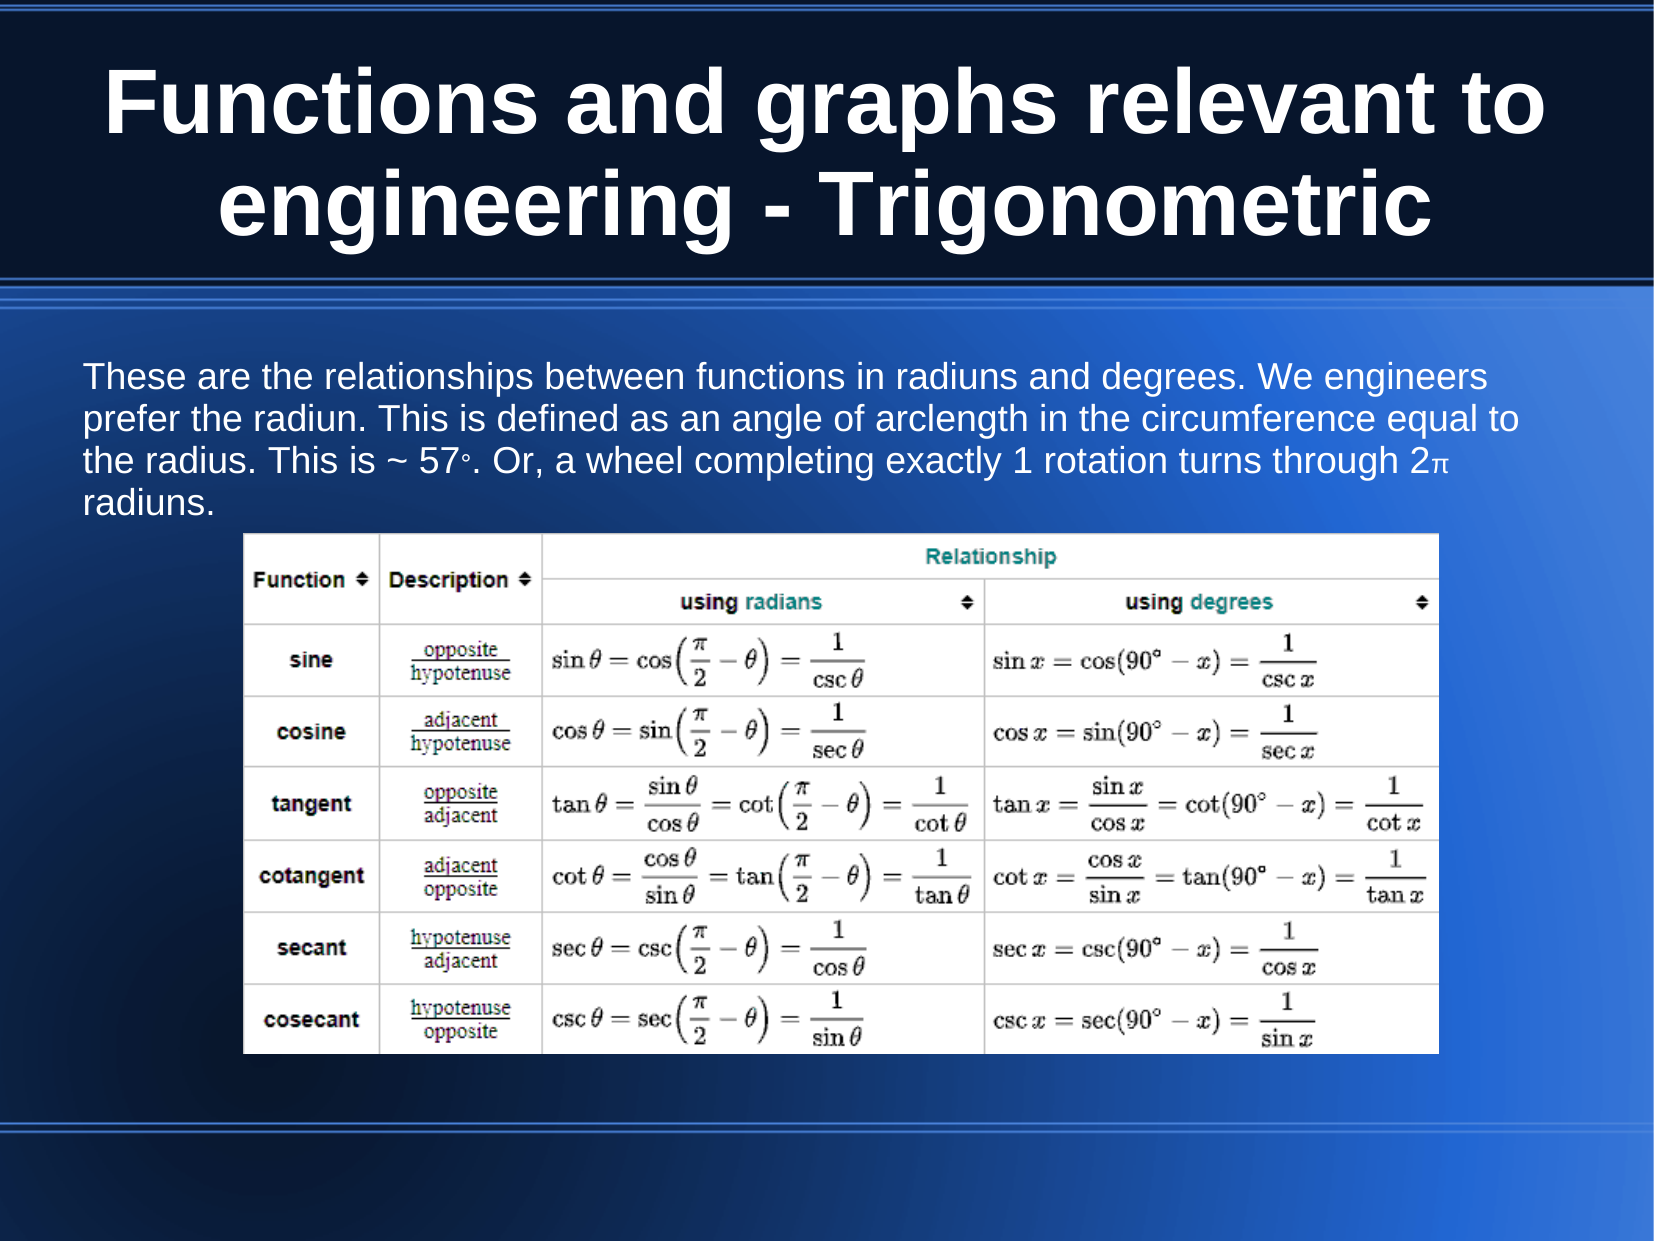

# Functions and graphs relevant to engineering - Trigonometric
These are the relationships between functions in radiuns and degrees. We engineers prefer the radiun. This is defined as an angle of arclength in the circumference equal to the radius. This is ~ 57°. Or, a wheel completing exactly 1 rotation turns through 2π radiuns.